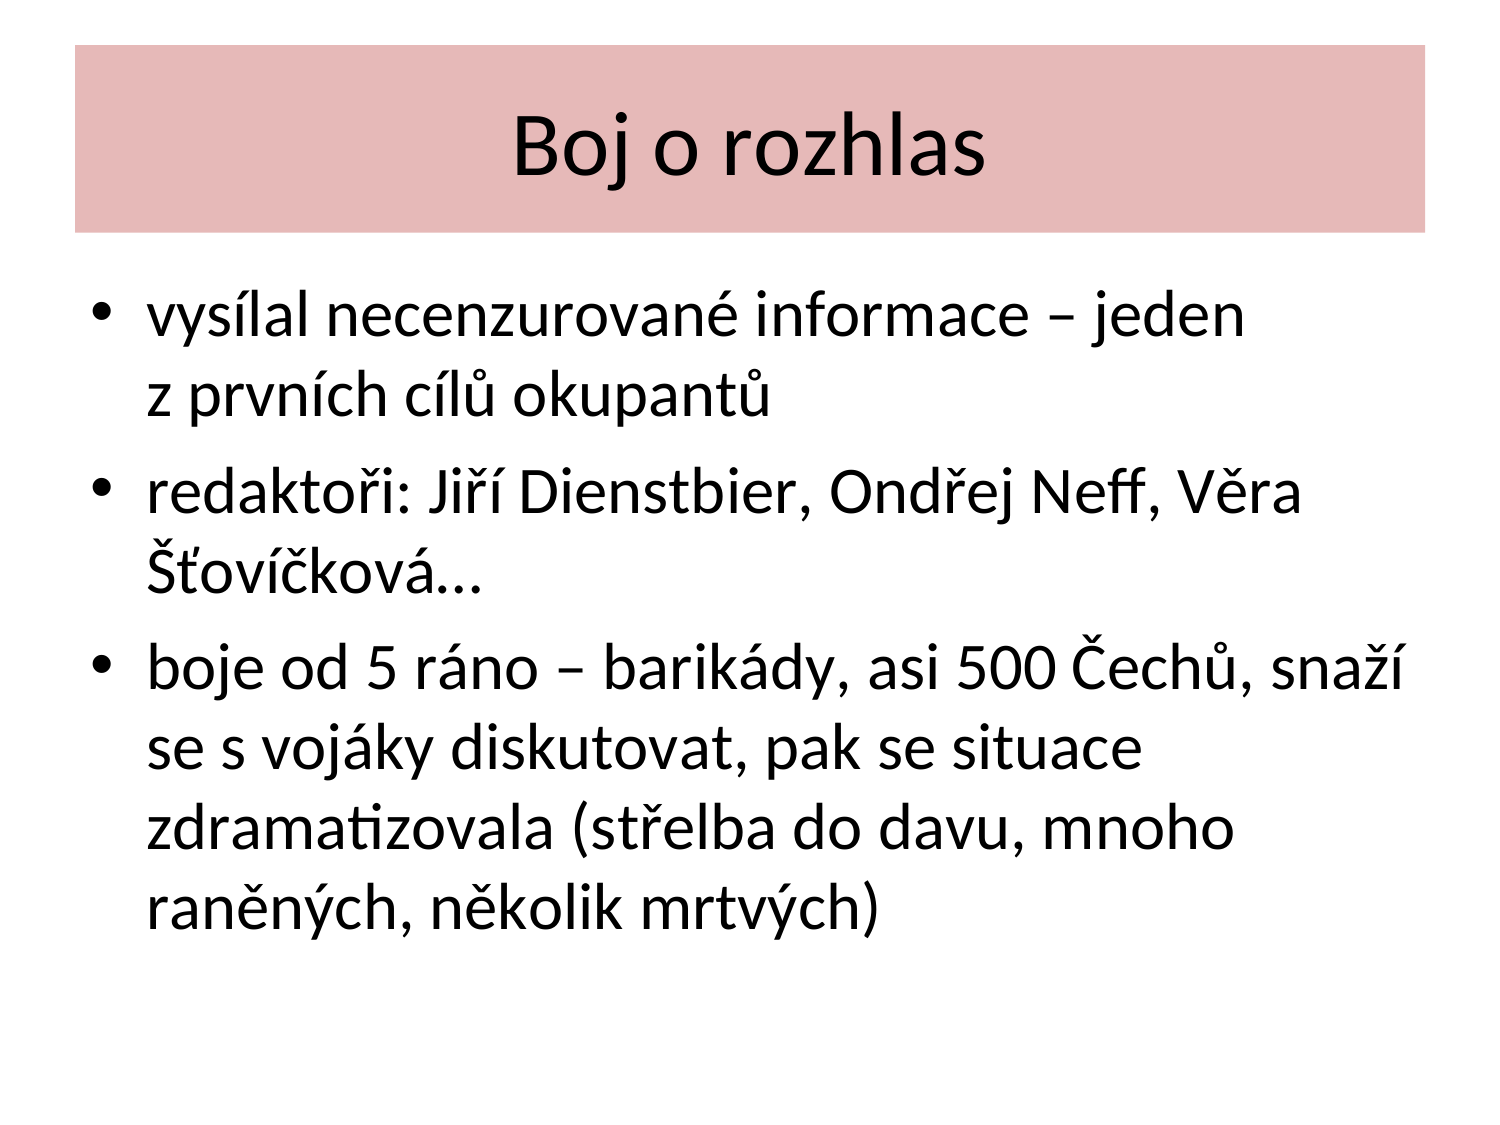

# Boj o rozhlas
vysílal necenzurované informace – jeden
z prvních cílů okupantů
redaktoři: Jiří Dienstbier, Ondřej Neff, Věra Šťovíčková…
boje od 5 ráno – barikády, asi 500 Čechů, snaží se s vojáky diskutovat, pak se situace zdramatizovala (střelba do davu, mnoho raněných, několik mrtvých)